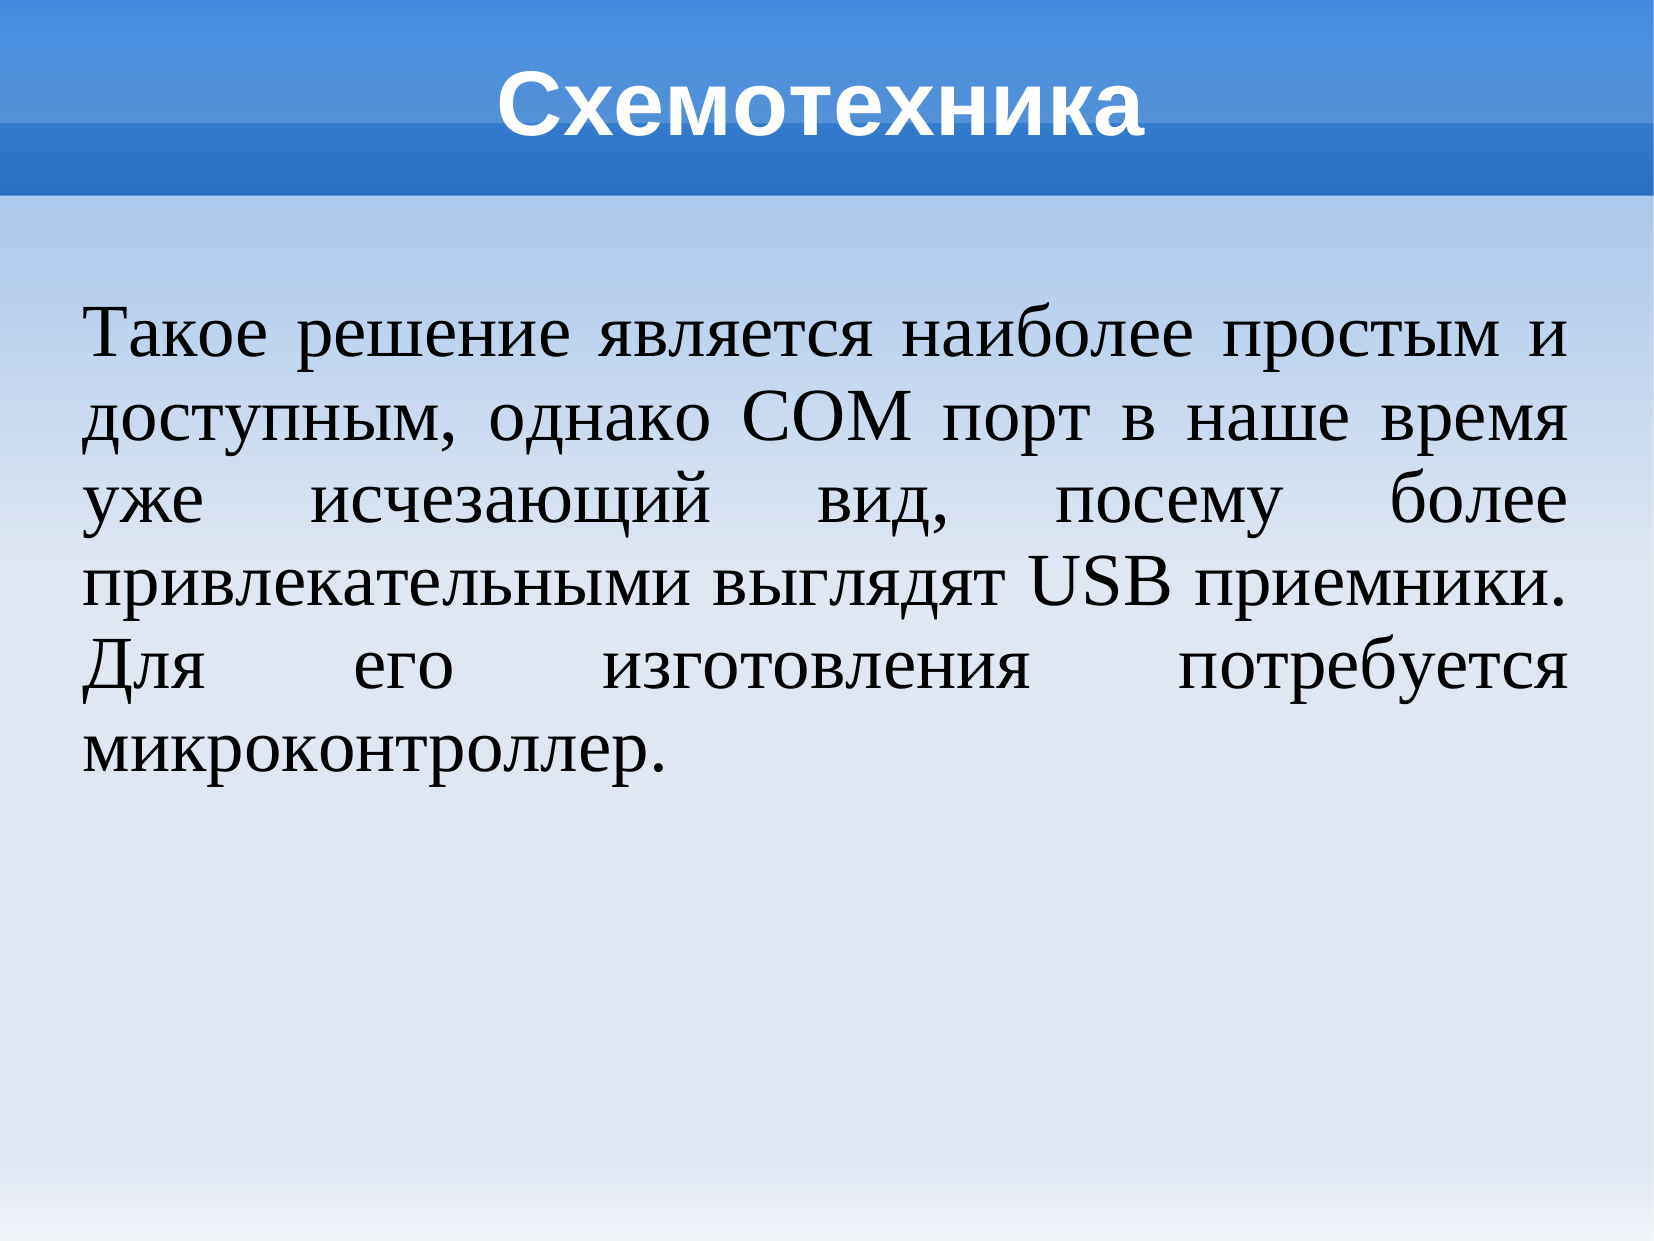

# Схемотехника
Такое решение является наиболее простым и доступным, однако COM порт в наше время уже исчезающий вид, посему более привлекательными выглядят USB приемники. Для его изготовления потребуется микроконтроллер.